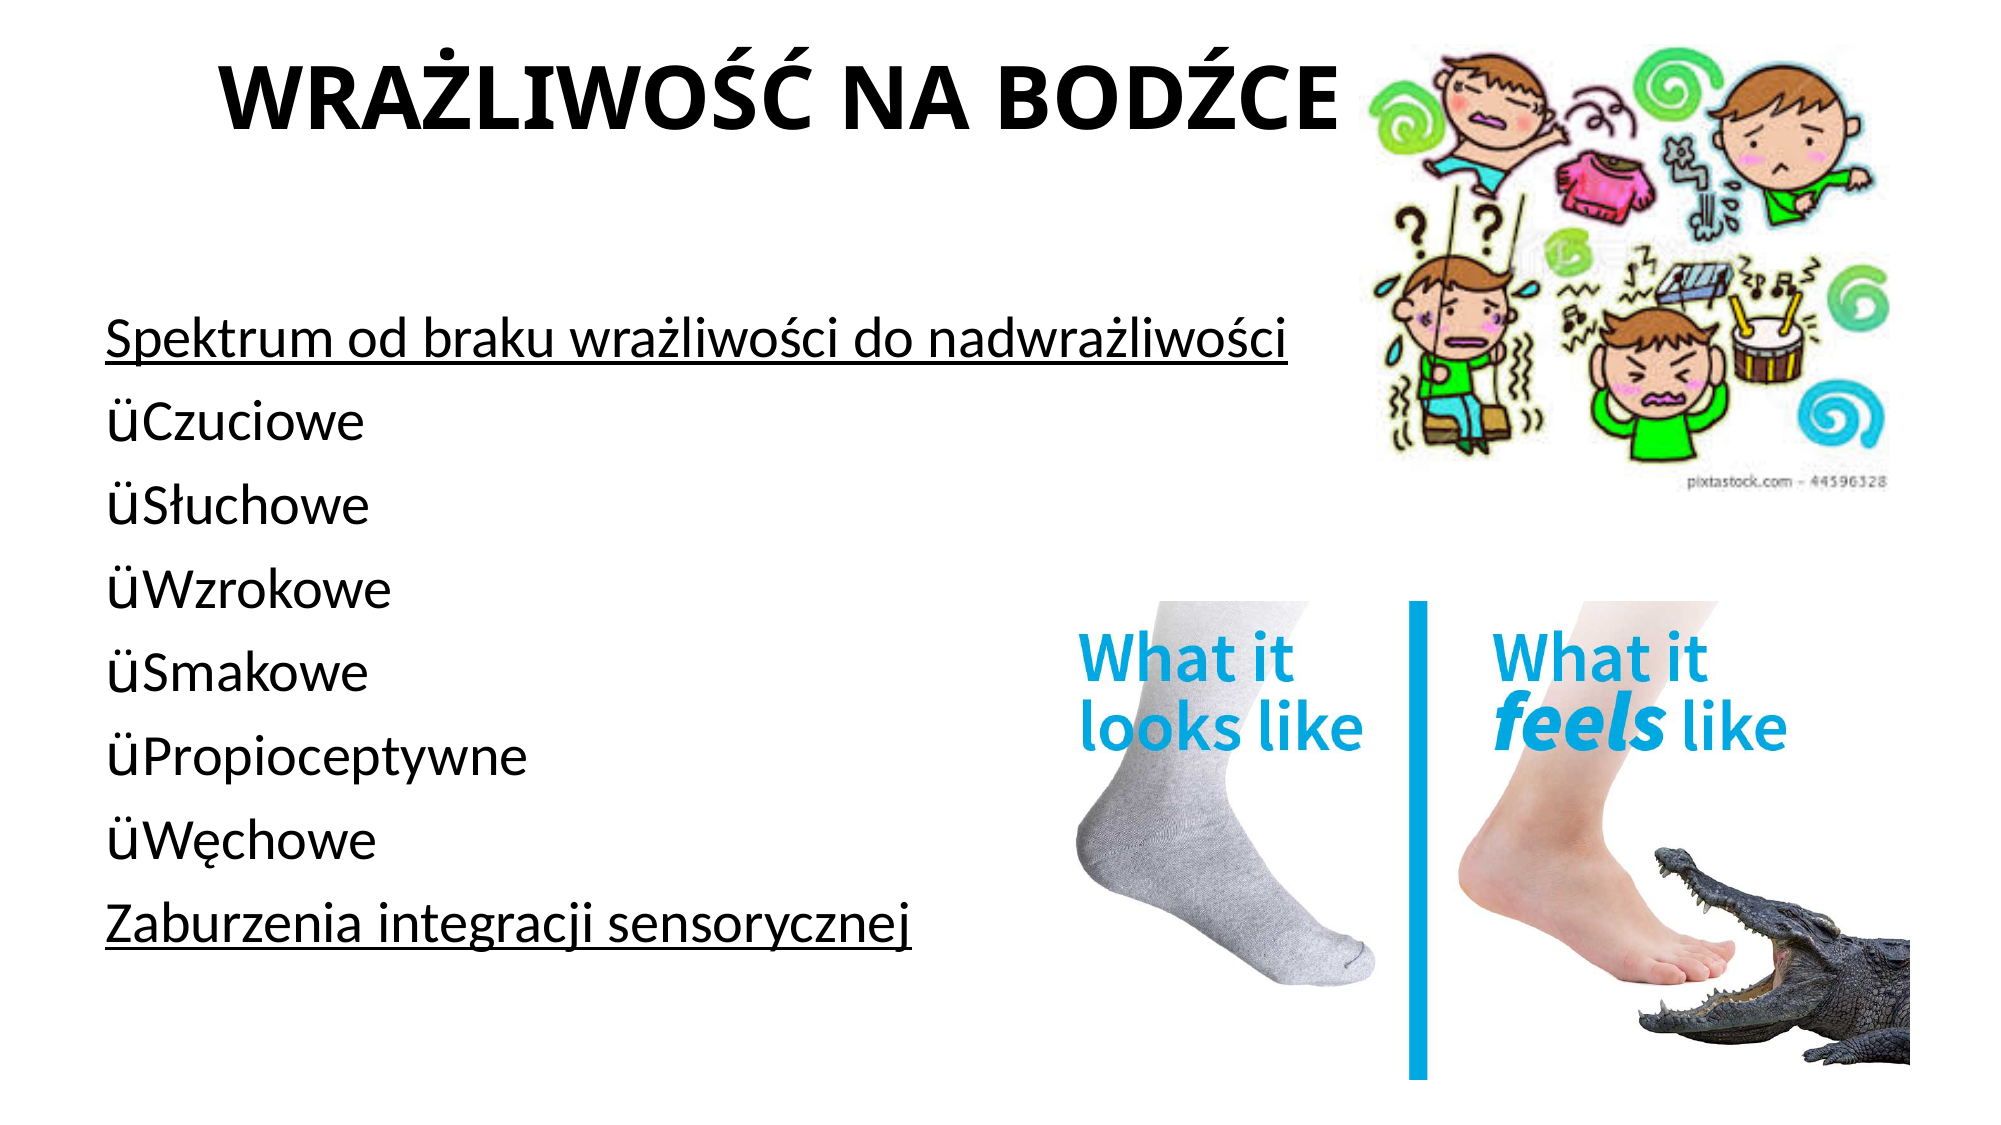

# WRAŻLIWOŚĆ NA BODŹCE
Spektrum od braku wrażliwości do nadwrażliwości
Czuciowe
Słuchowe
Wzrokowe
Smakowe
Propioceptywne
Węchowe
Zaburzenia integracji sensorycznej